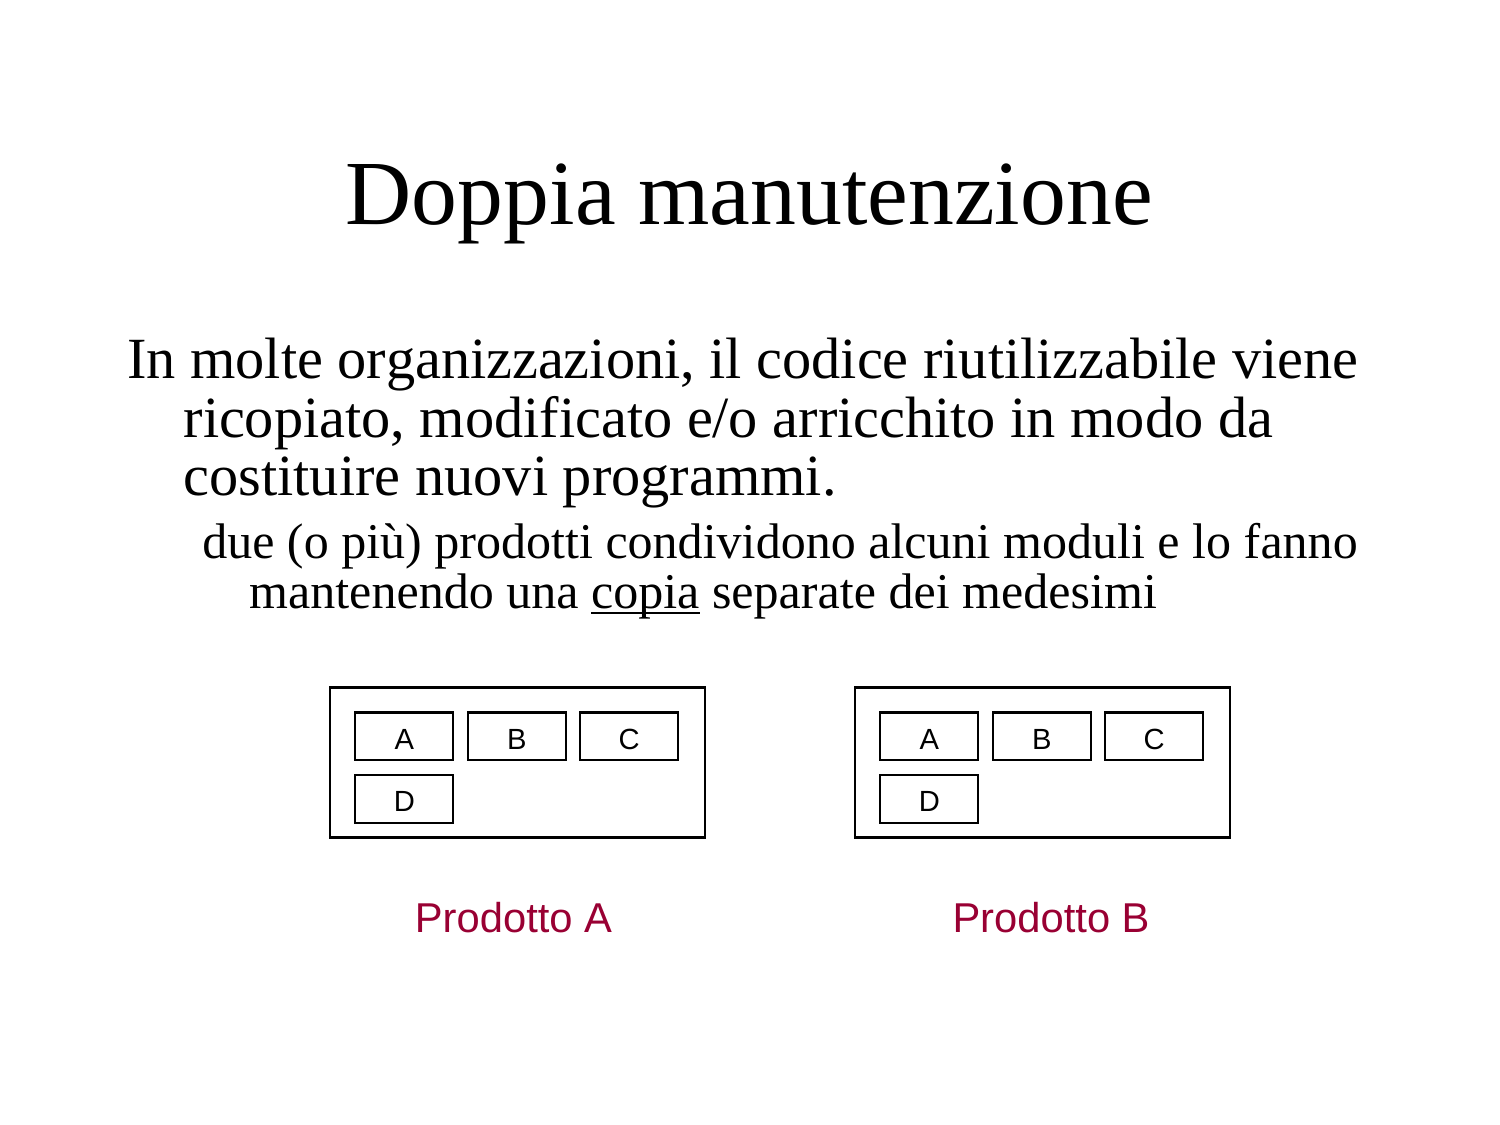

# Doppia manutenzione
In molte organizzazioni, il codice riutilizzabile viene ricopiato, modificato e/o arricchito in modo da costituire nuovi programmi.
due (o più) prodotti condividono alcuni moduli e lo fanno mantenendo una copia separate dei medesimi
A
B
C
D
A
B
C
D
Prodotto A
Prodotto B